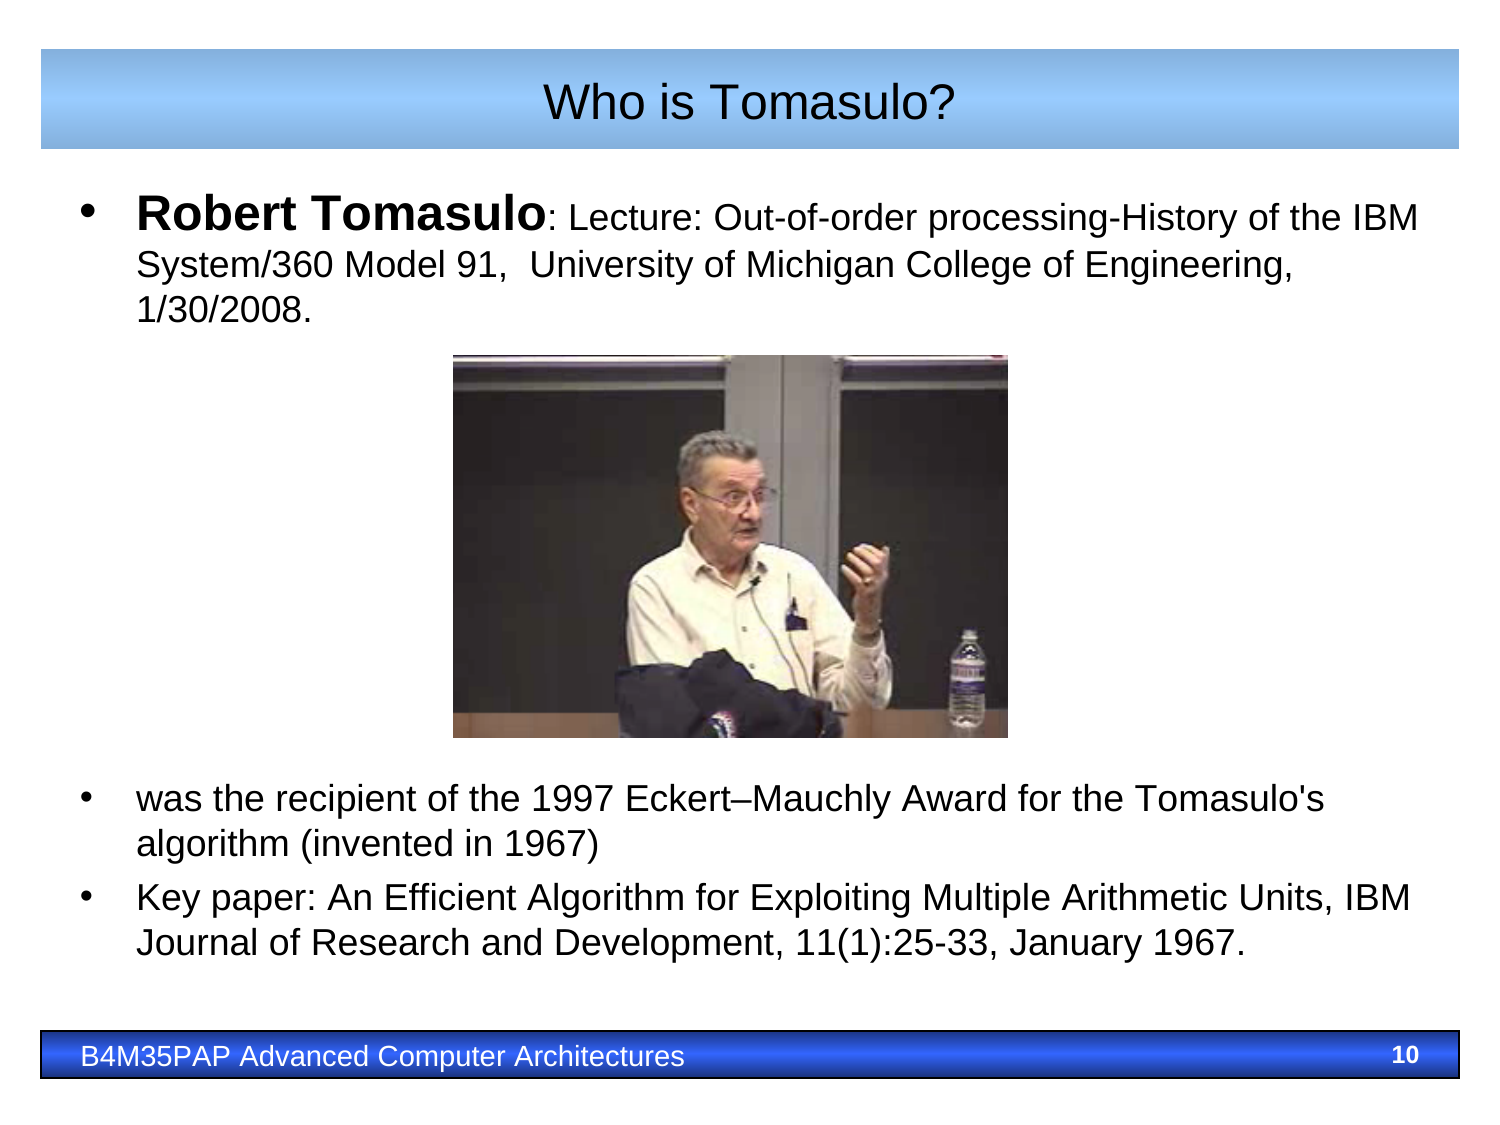

# Who is Tomasulo?
Robert Tomasulo: Lecture: Out-of-order processing-History of the IBM System/360 Model 91, University of Michigan College of Engineering, 1/30/2008.
was the recipient of the 1997 Eckert–Mauchly Award for the Tomasulo's algorithm (invented in 1967)
Key paper: An Efficient Algorithm for Exploiting Multiple Arithmetic Units, IBM Journal of Research and Development, 11(1):25-33, January 1967.